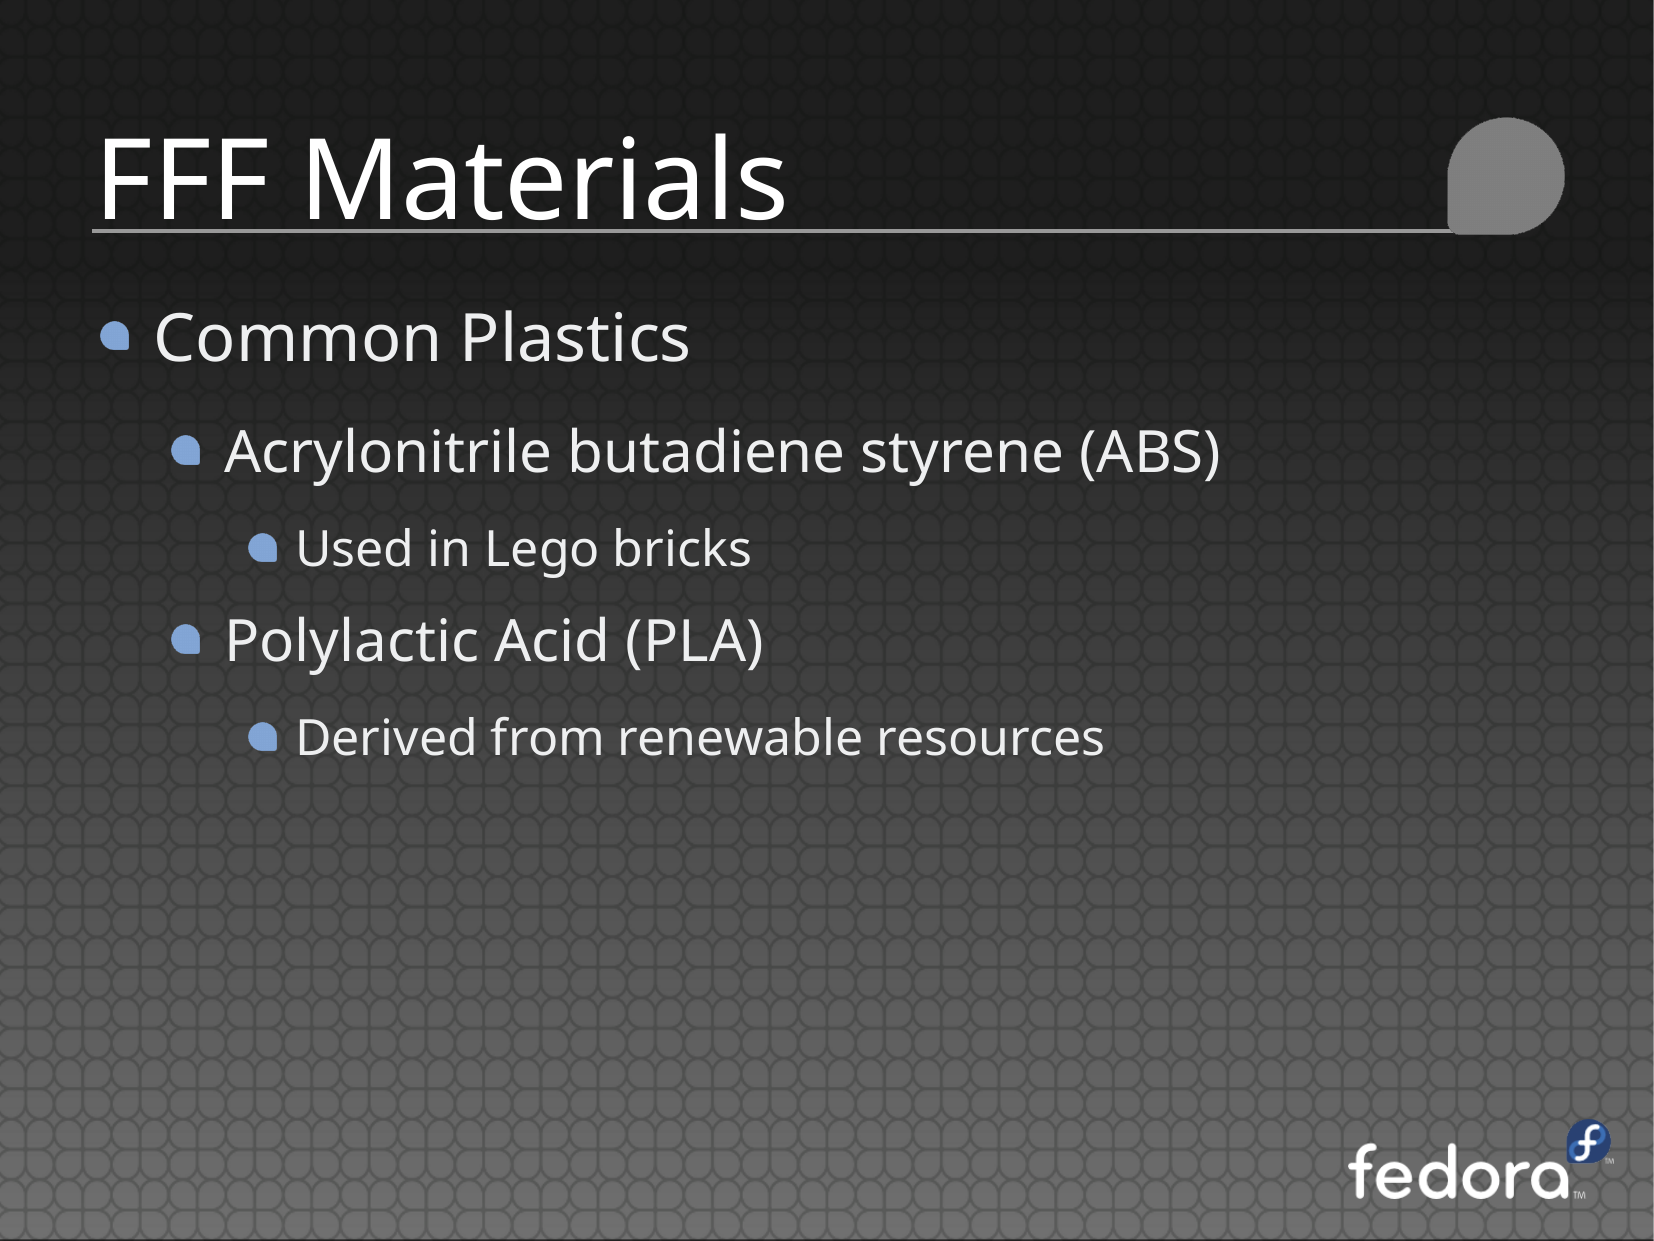

FFF Materials
# Common Plastics
Acrylonitrile butadiene styrene (ABS)
Used in Lego bricks
Polylactic Acid (PLA)
Derived from renewable resources